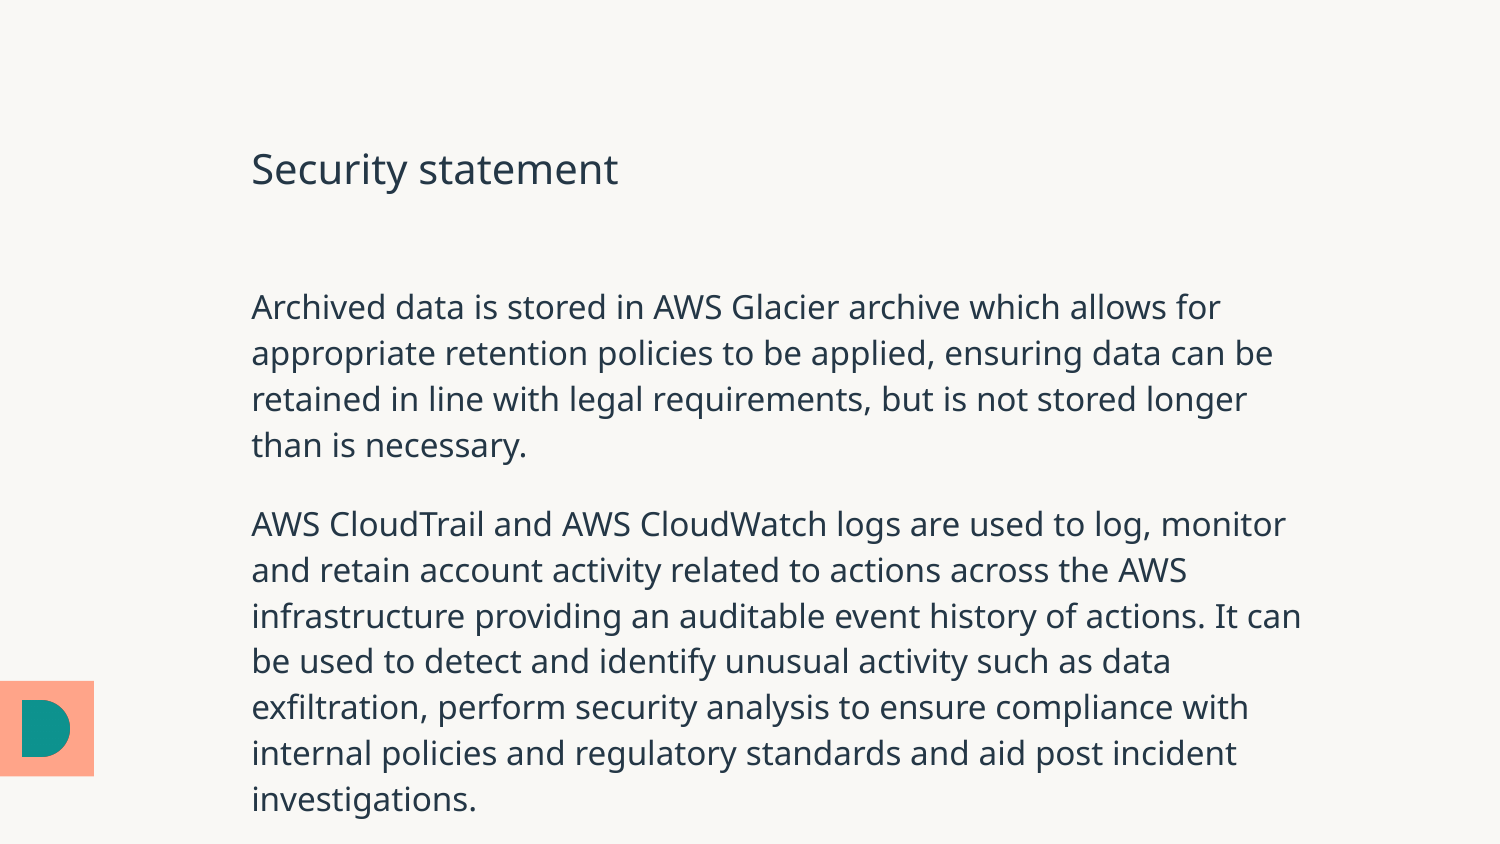

# Security statement
Archived data is stored in AWS Glacier archive which allows for appropriate retention policies to be applied, ensuring data can be retained in line with legal requirements, but is not stored longer than is necessary.
AWS CloudTrail and AWS CloudWatch logs are used to log, monitor and retain account activity related to actions across the AWS infrastructure providing an auditable event history of actions. It can be used to detect and identify unusual activity such as data exfiltration, perform security analysis to ensure compliance with internal policies and regulatory standards and aid post incident investigations.